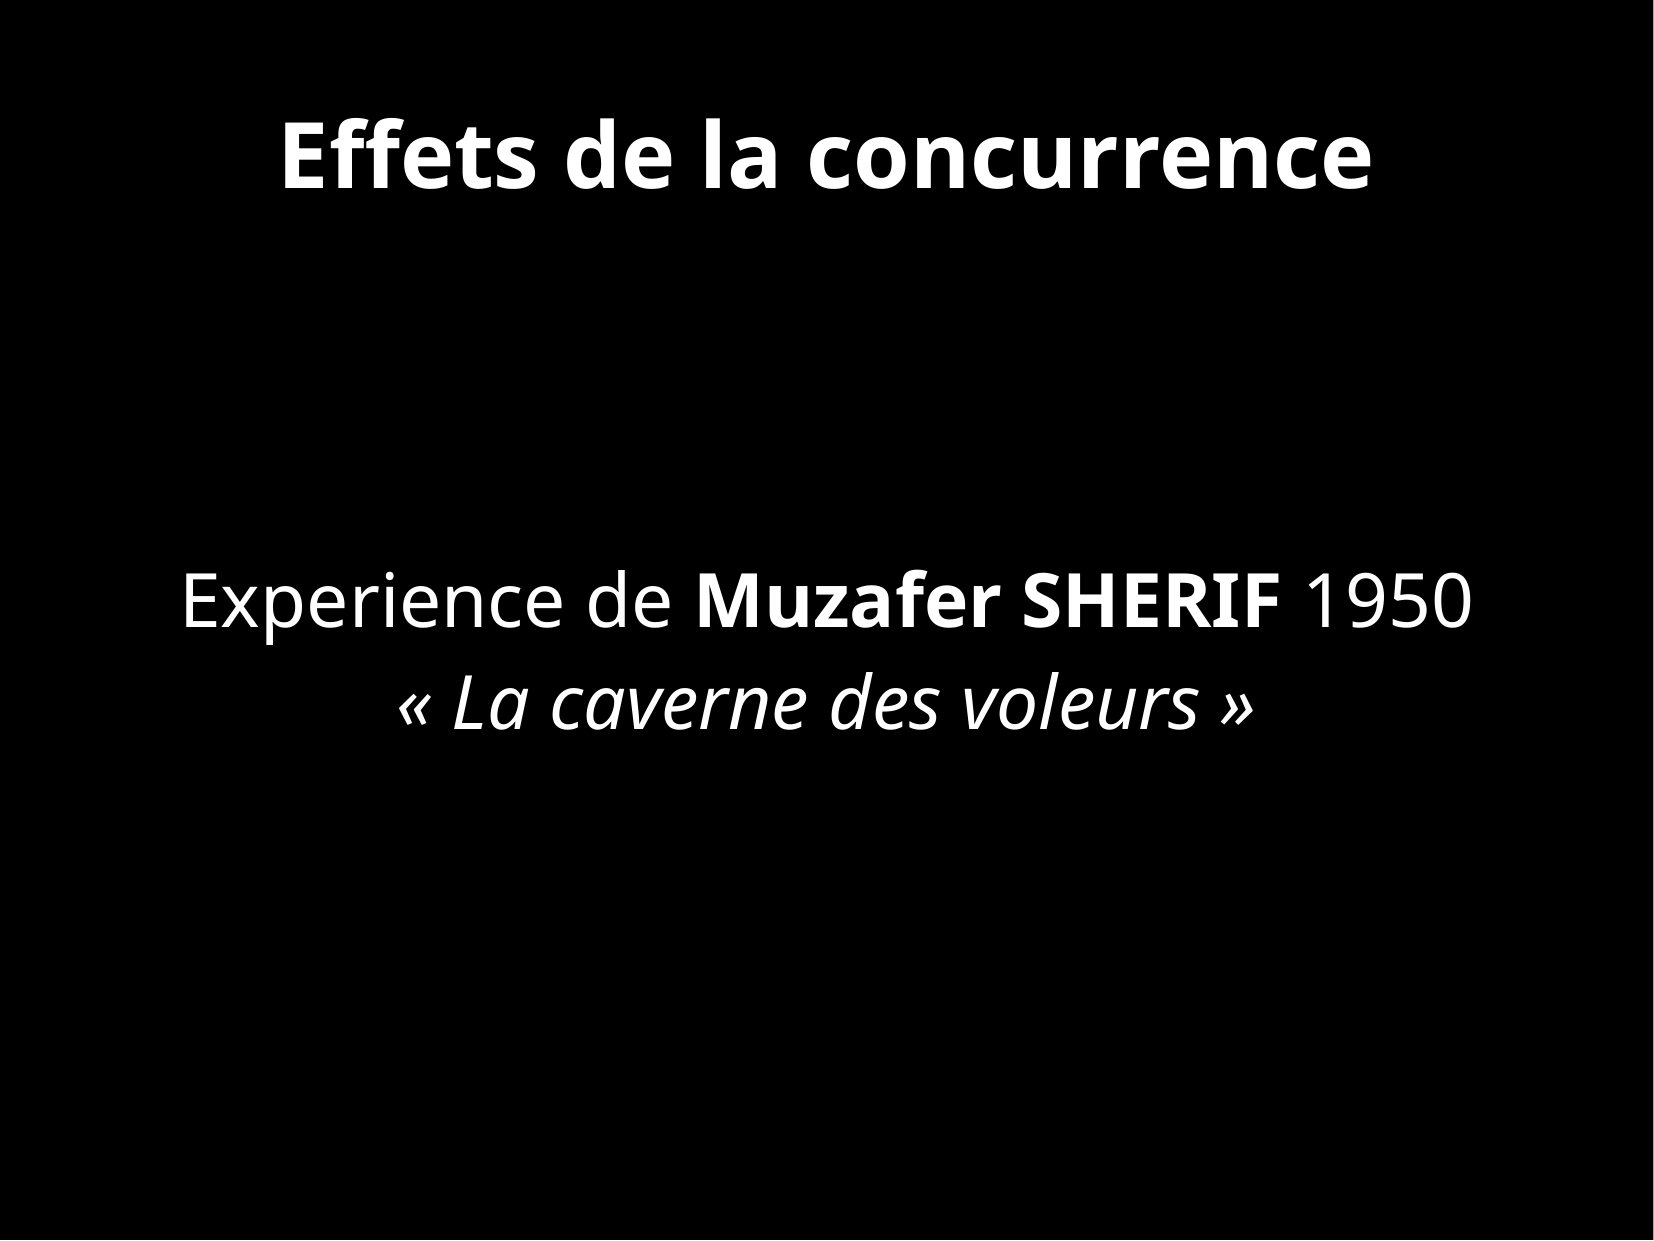

# Effets de la concurrence
Experience de Muzafer SHERIF 1950
« La caverne des voleurs »